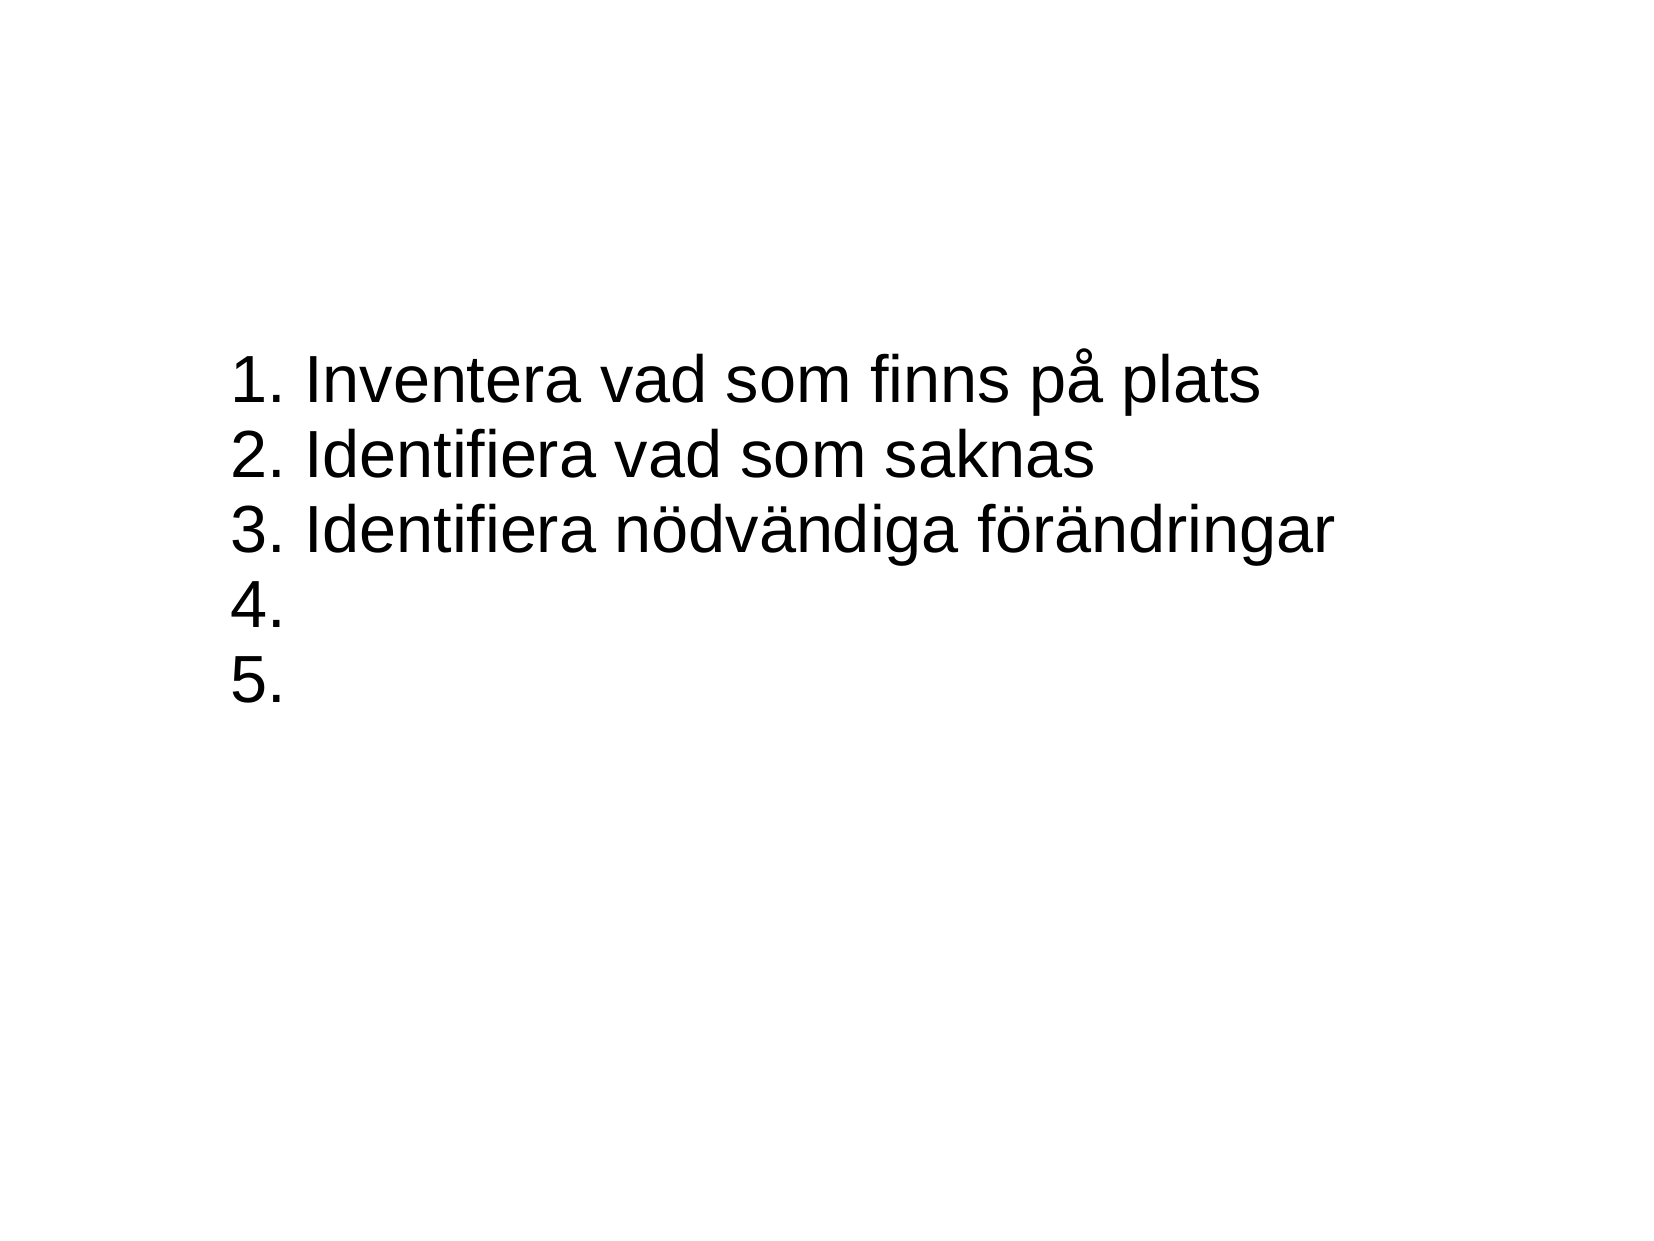

# 1. Inventera vad som finns på plats
		2. Identifiera vad som saknas
		3. Identifiera nödvändiga förändringar
		4.
		5.